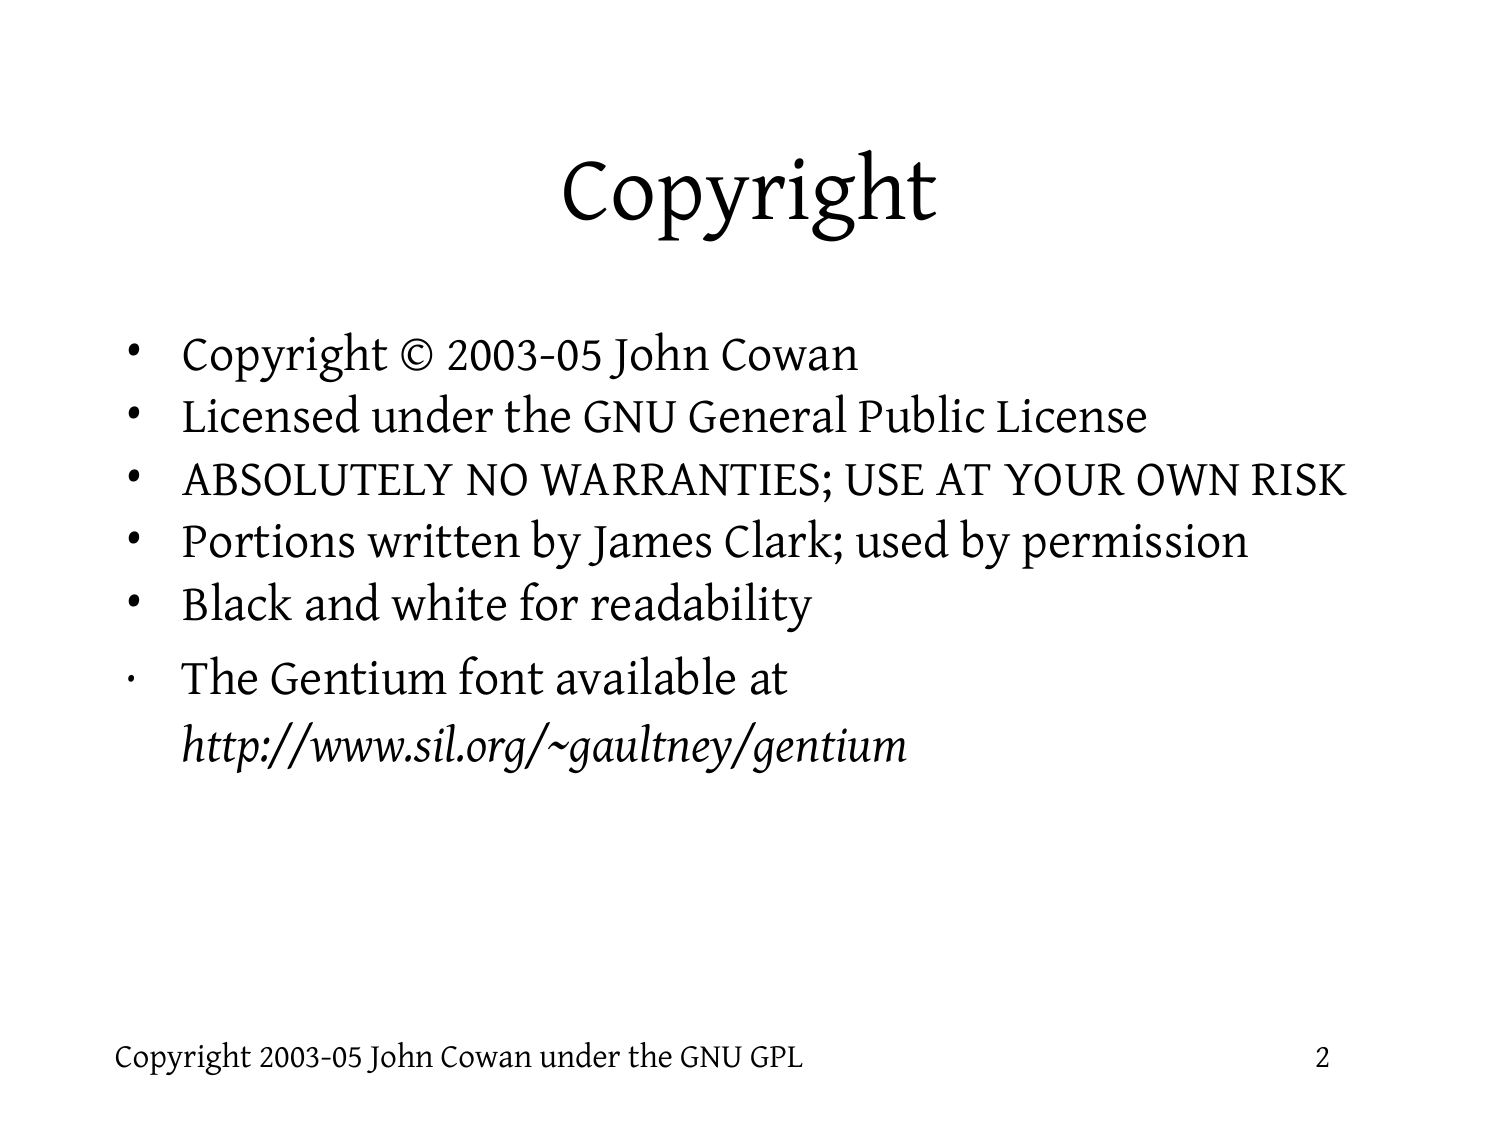

# Copyright
Copyright © 2003-05 John Cowan
Licensed under the GNU General Public License
ABSOLUTELY NO WARRANTIES; USE AT YOUR OWN RISK
Portions written by James Clark; used by permission
Black and white for readability
The Gentium font available at http://www.sil.org/~gaultney/gentium